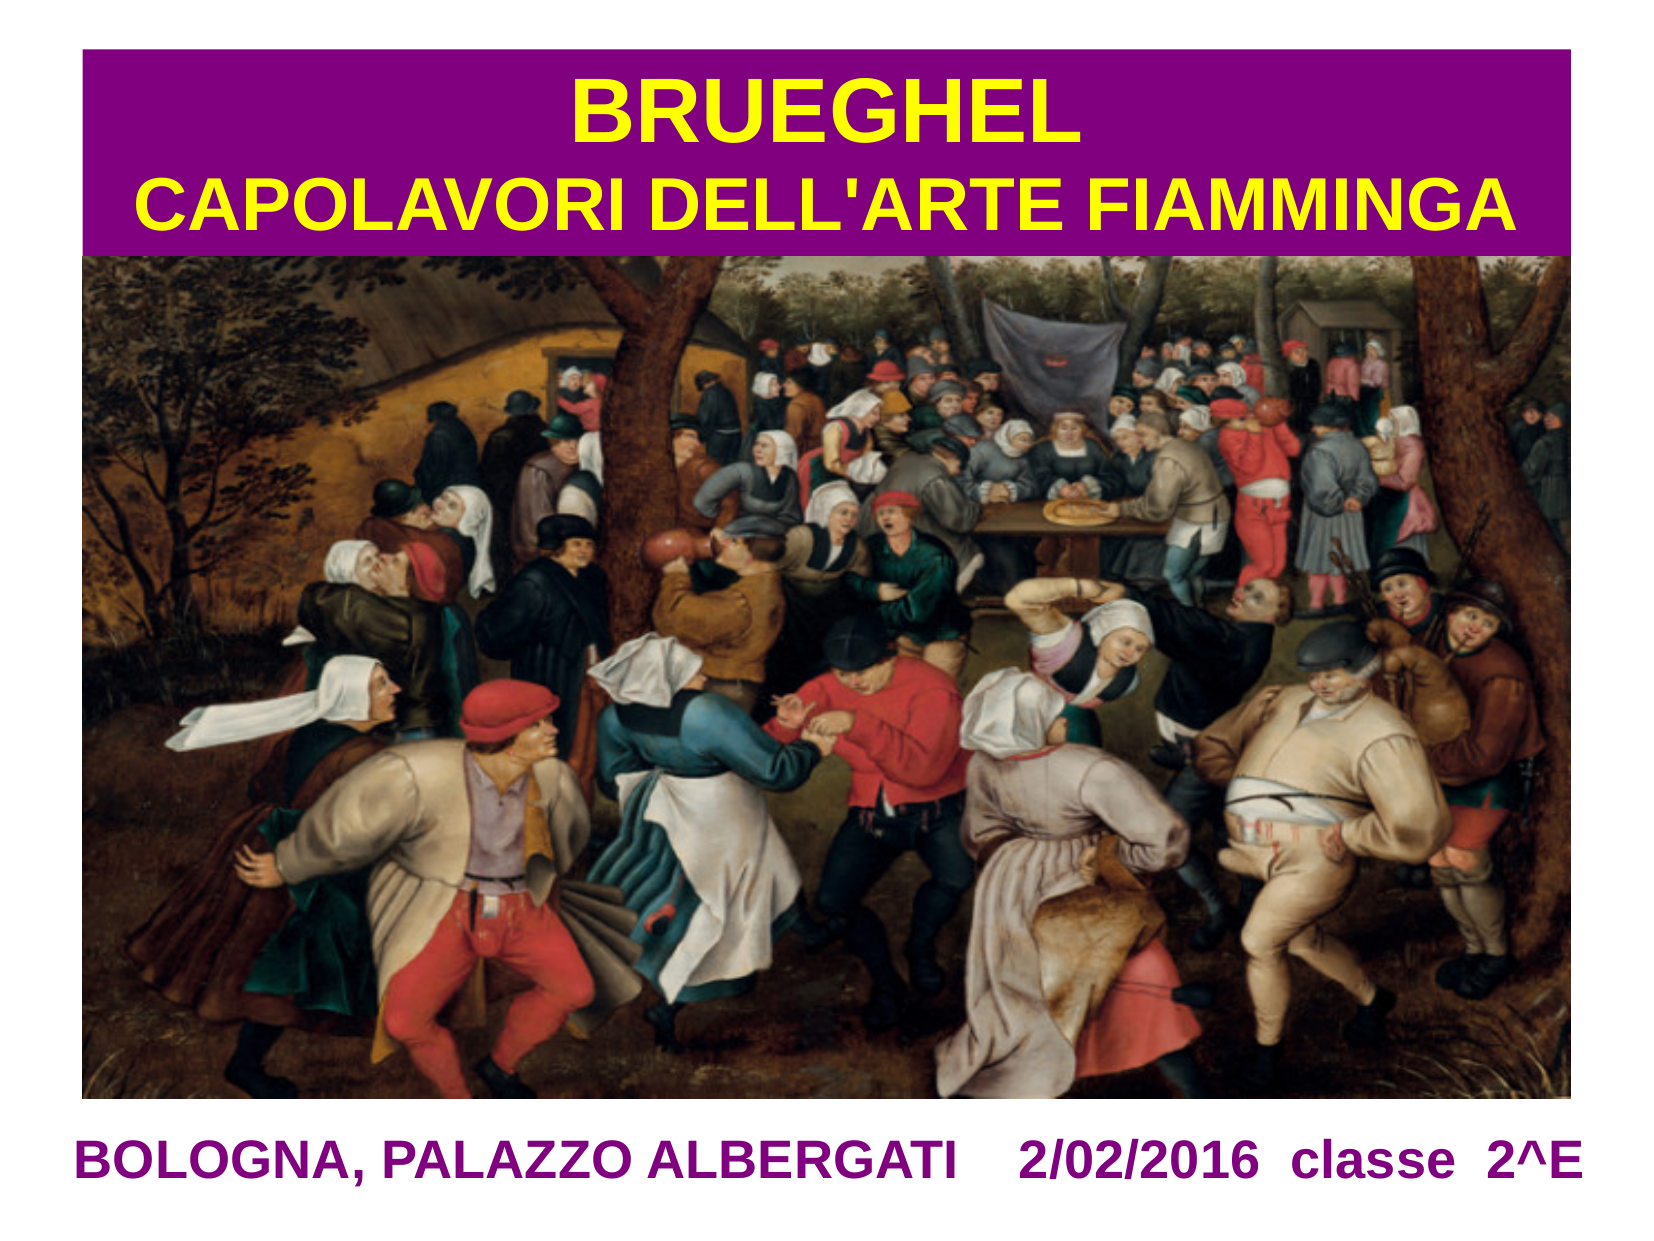

# BRUEGHEL CAPOLAVORI DELL'ARTE FIAMMINGA
BOLOGNA, PALAZZO ALBERGATI 2/02/2016 classe 2^E